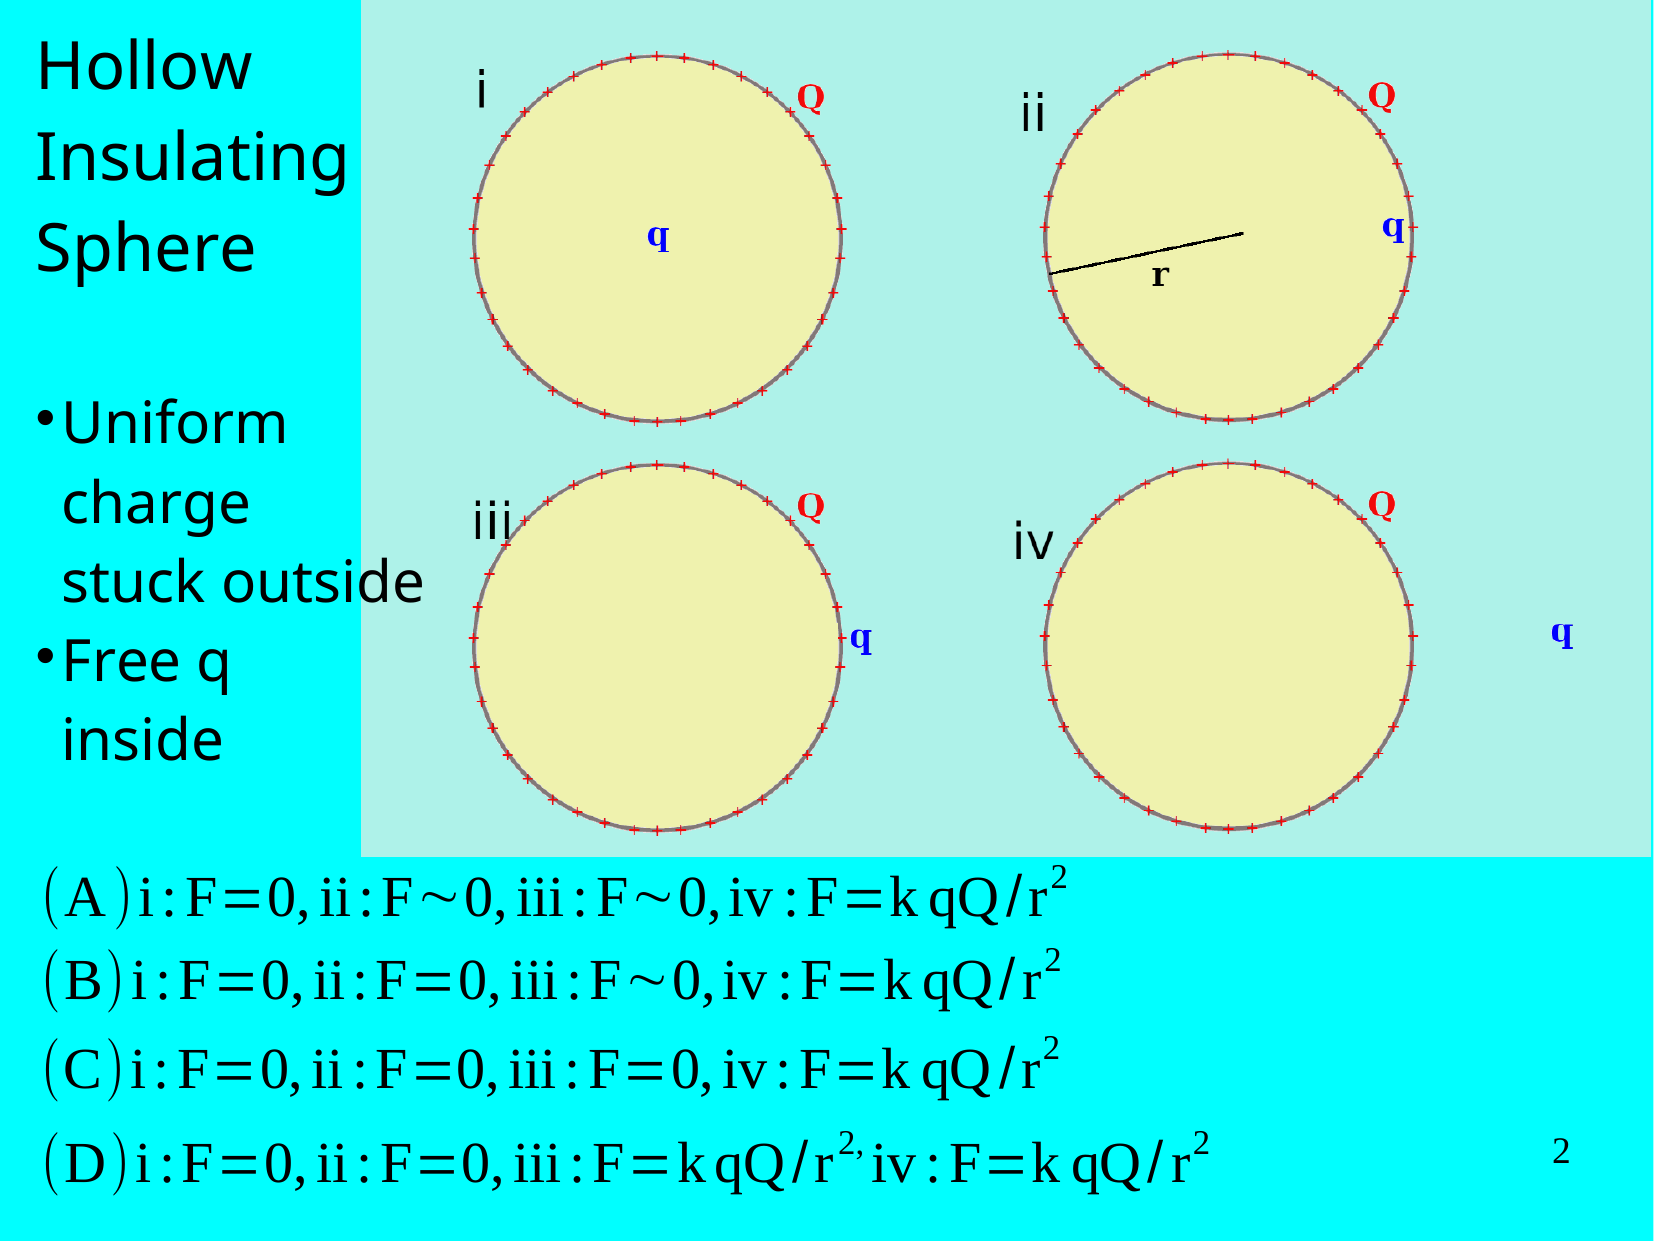

Hollow
Insulating
Sphere
Uniform
charge
stuck outside
Free q
inside
2